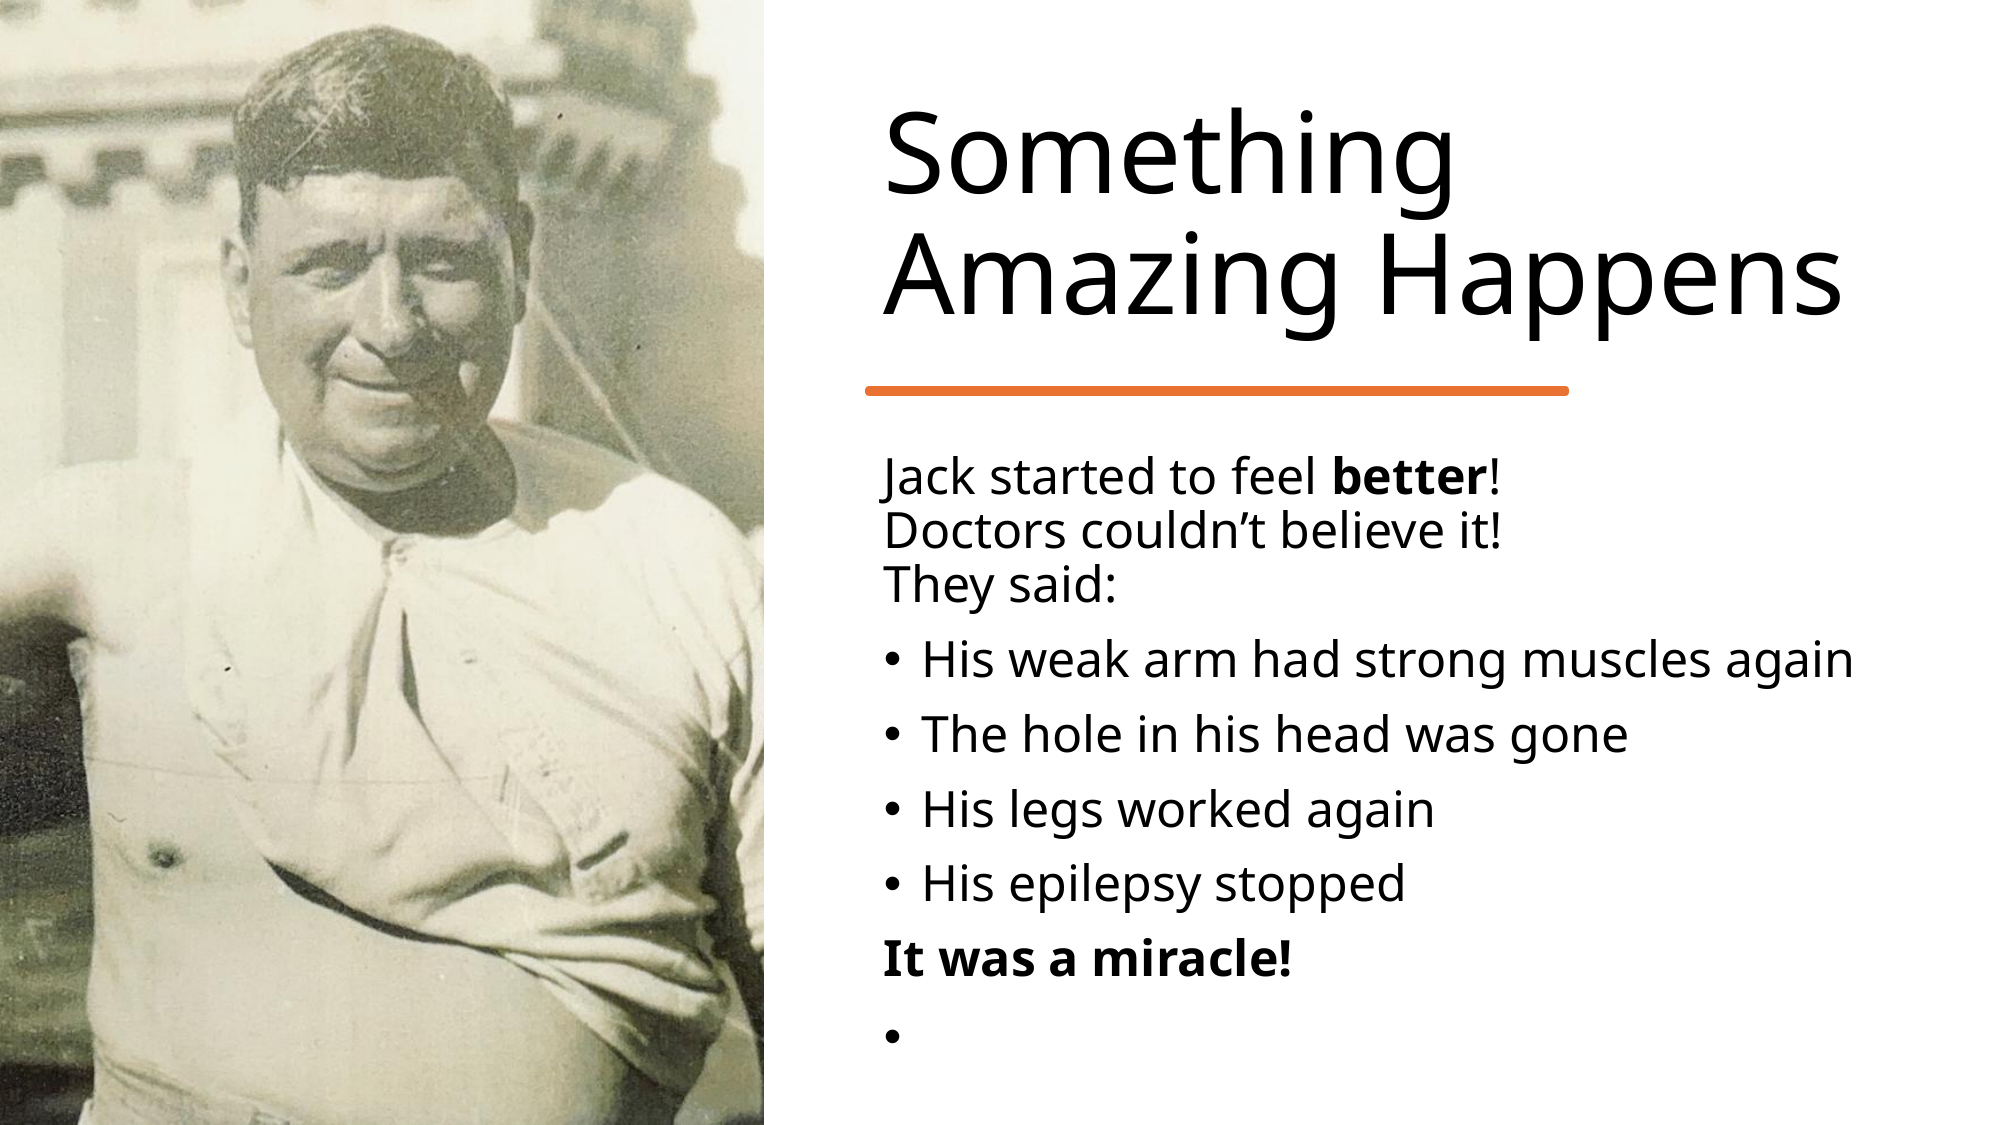

# Something Amazing Happens
Jack started to feel better!
Doctors couldn’t believe it!
They said:
His weak arm had strong muscles again
The hole in his head was gone
His legs worked again
His epilepsy stopped
It was a miracle!